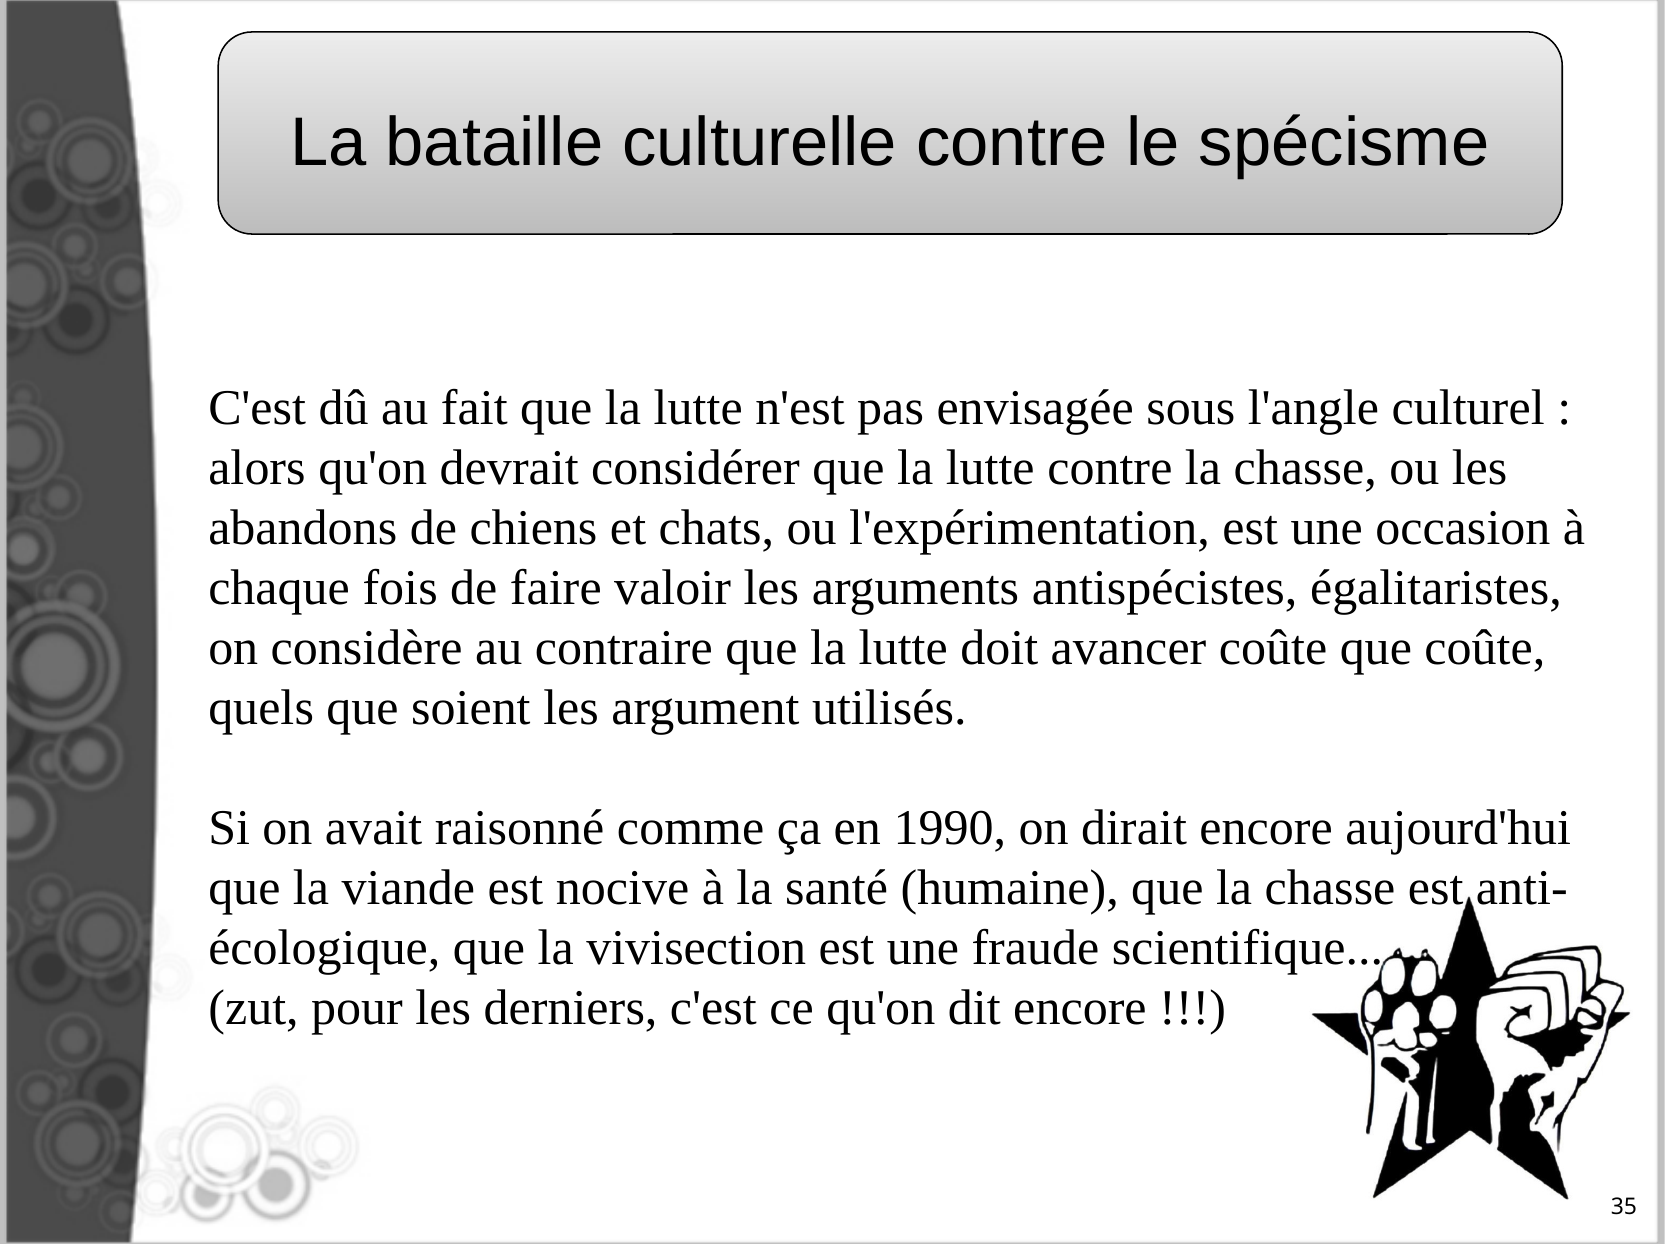

La bataille culturelle contre le spécisme
C'est dû au fait que la lutte n'est pas envisagée sous l'angle culturel : alors qu'on devrait considérer que la lutte contre la chasse, ou les abandons de chiens et chats, ou l'expérimentation, est une occasion à chaque fois de faire valoir les arguments antispécistes, égalitaristes, on considère au contraire que la lutte doit avancer coûte que coûte, quels que soient les argument utilisés.
Si on avait raisonné comme ça en 1990, on dirait encore aujourd'hui que la viande est nocive à la santé (humaine), que la chasse est anti-écologique, que la vivisection est une fraude scientifique...
(zut, pour les derniers, c'est ce qu'on dit encore !!!)